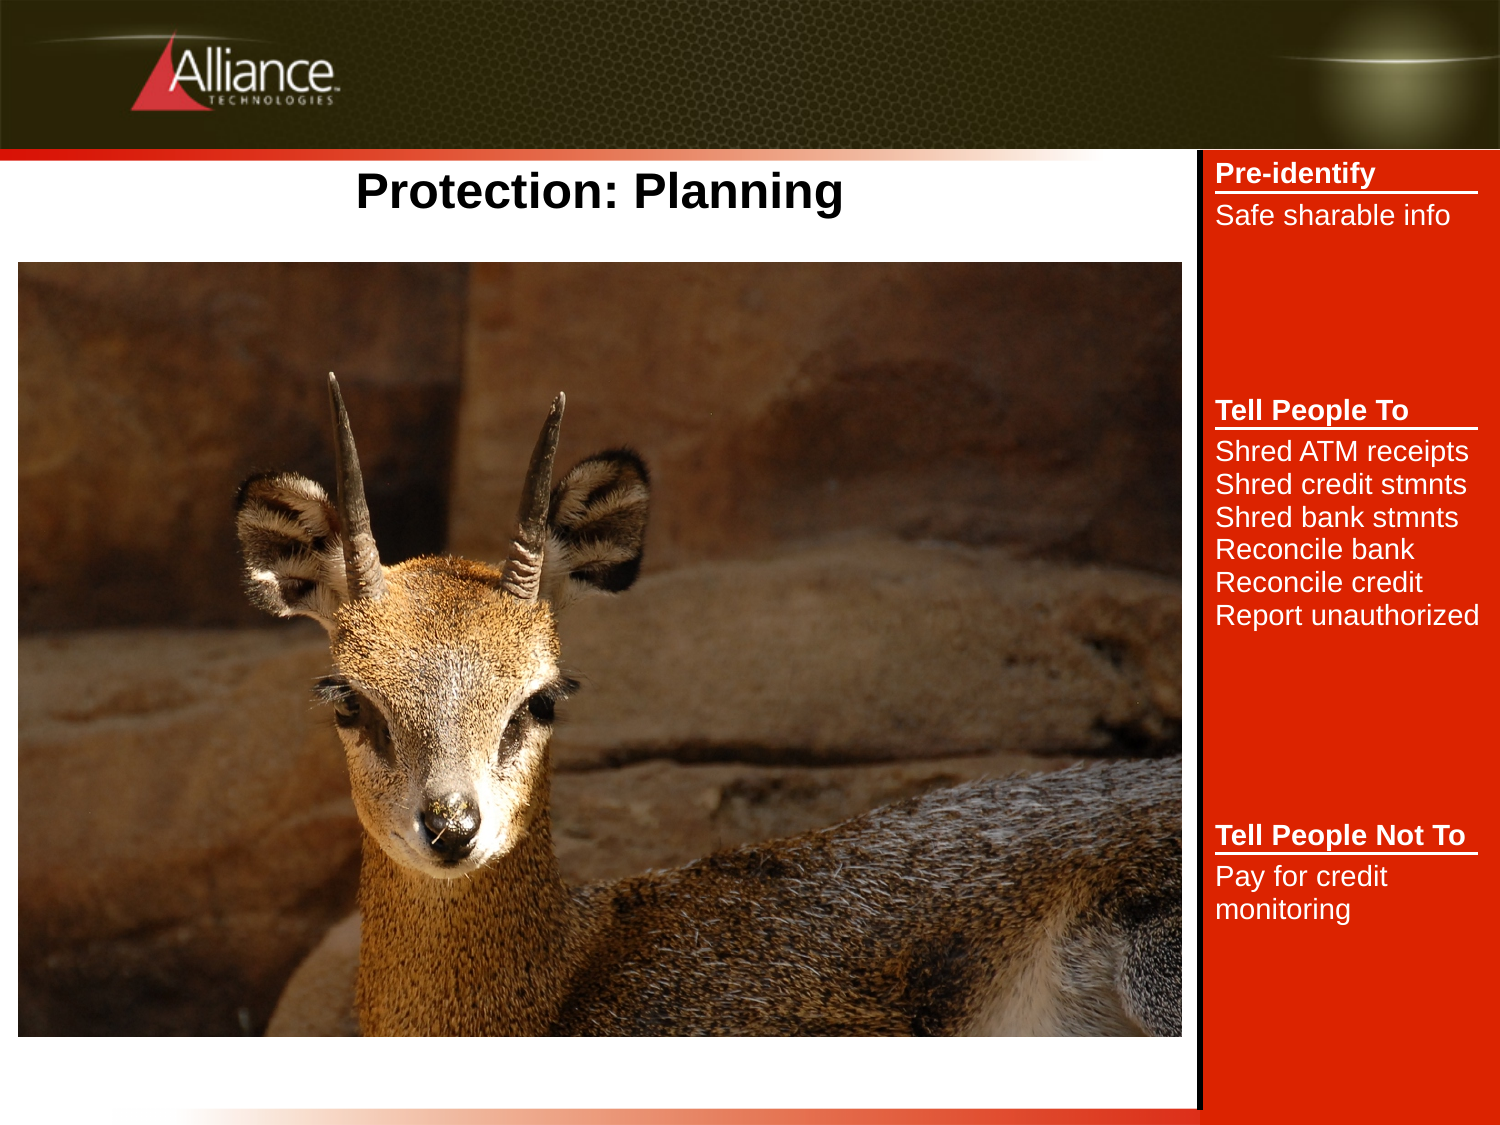

Pre-identify
Protection: Planning
Safe sharable info
Tell People To
Shred ATM receipts
Shred credit stmnts
Shred bank stmnts
Reconcile bank
Reconcile credit
Report unauthorized
Tell People Not To
Pay for credit monitoring